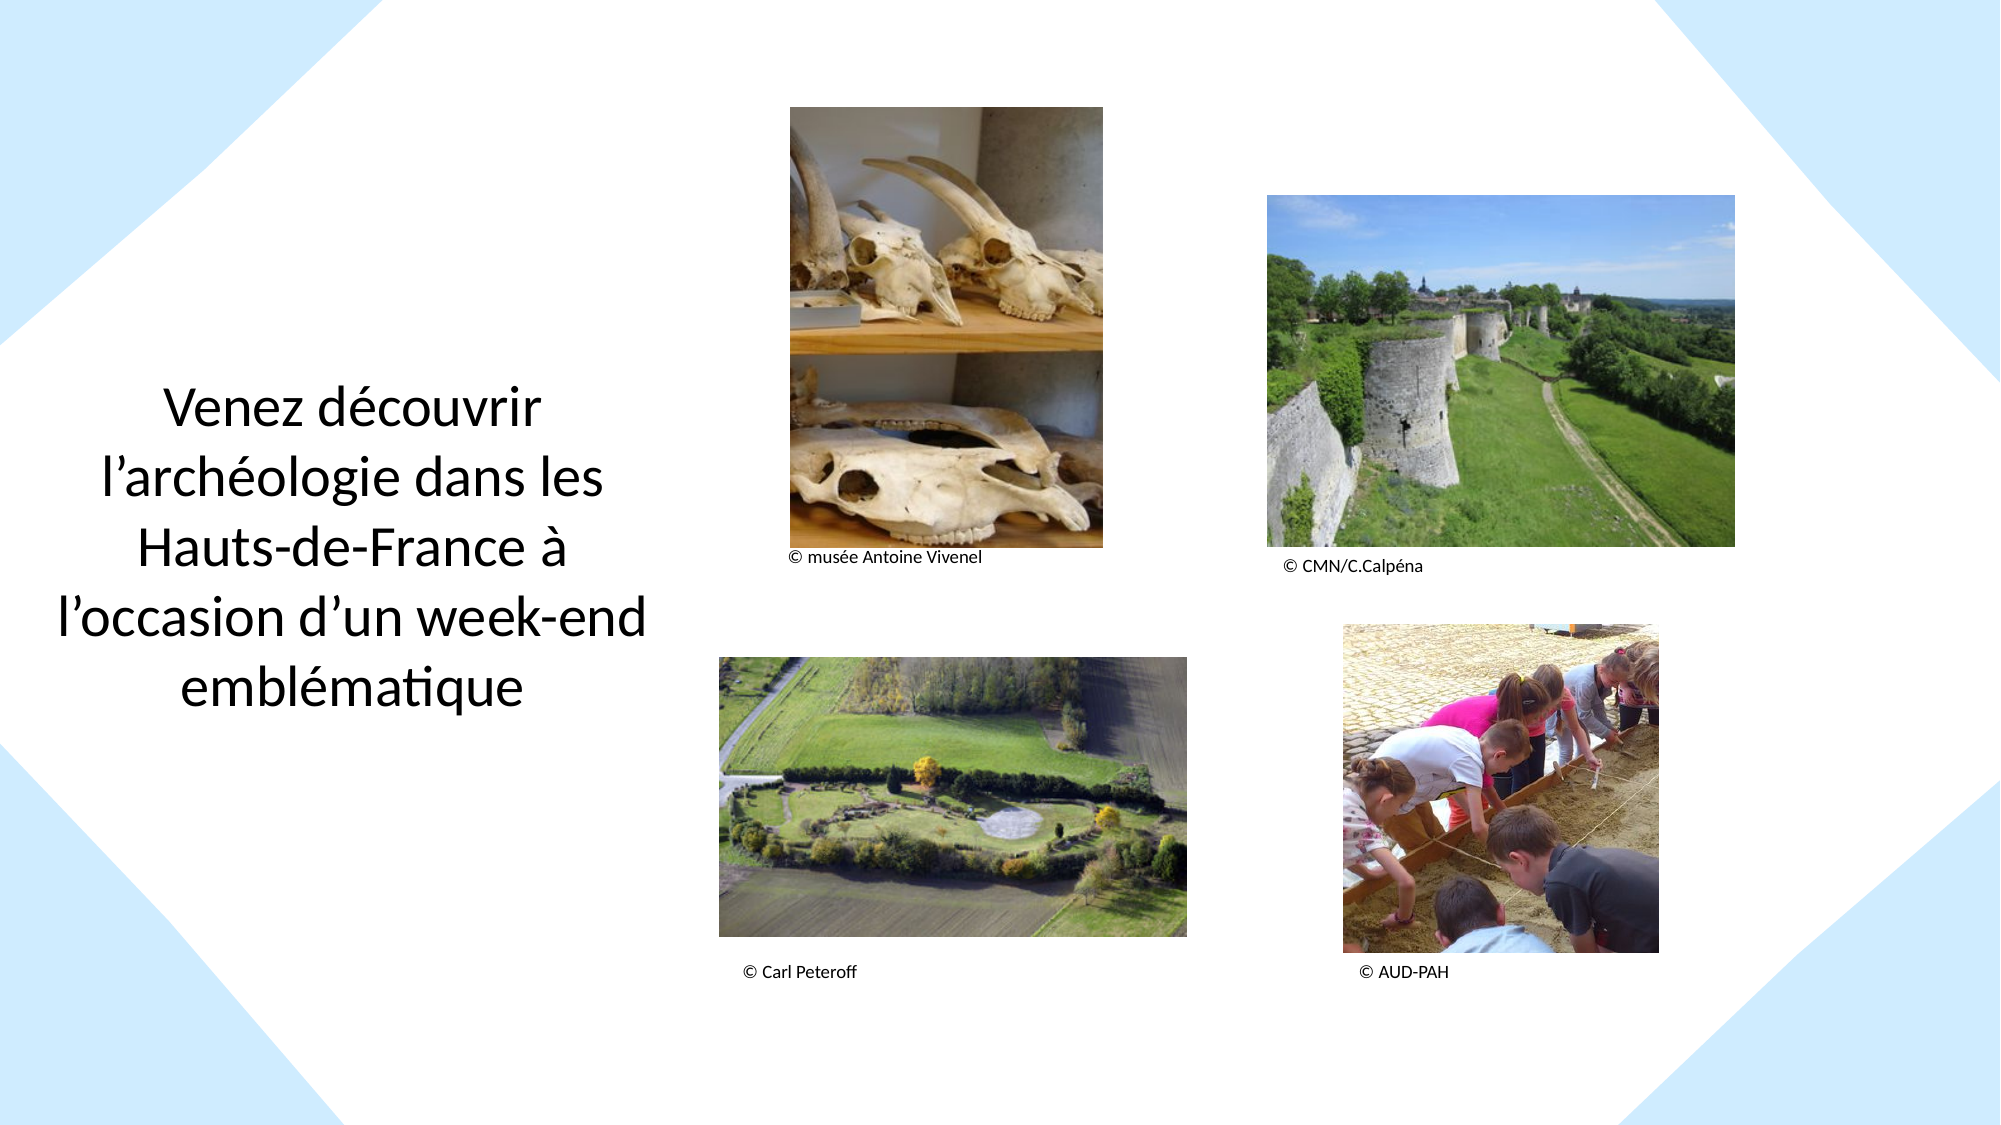

Venez découvrir l’archéologie dans les Hauts-de-France à l’occasion d’un week-end emblématique
© musée Antoine Vivenel
© CMN/C.Calpéna
© Carl Peteroff
© AUD-PAH